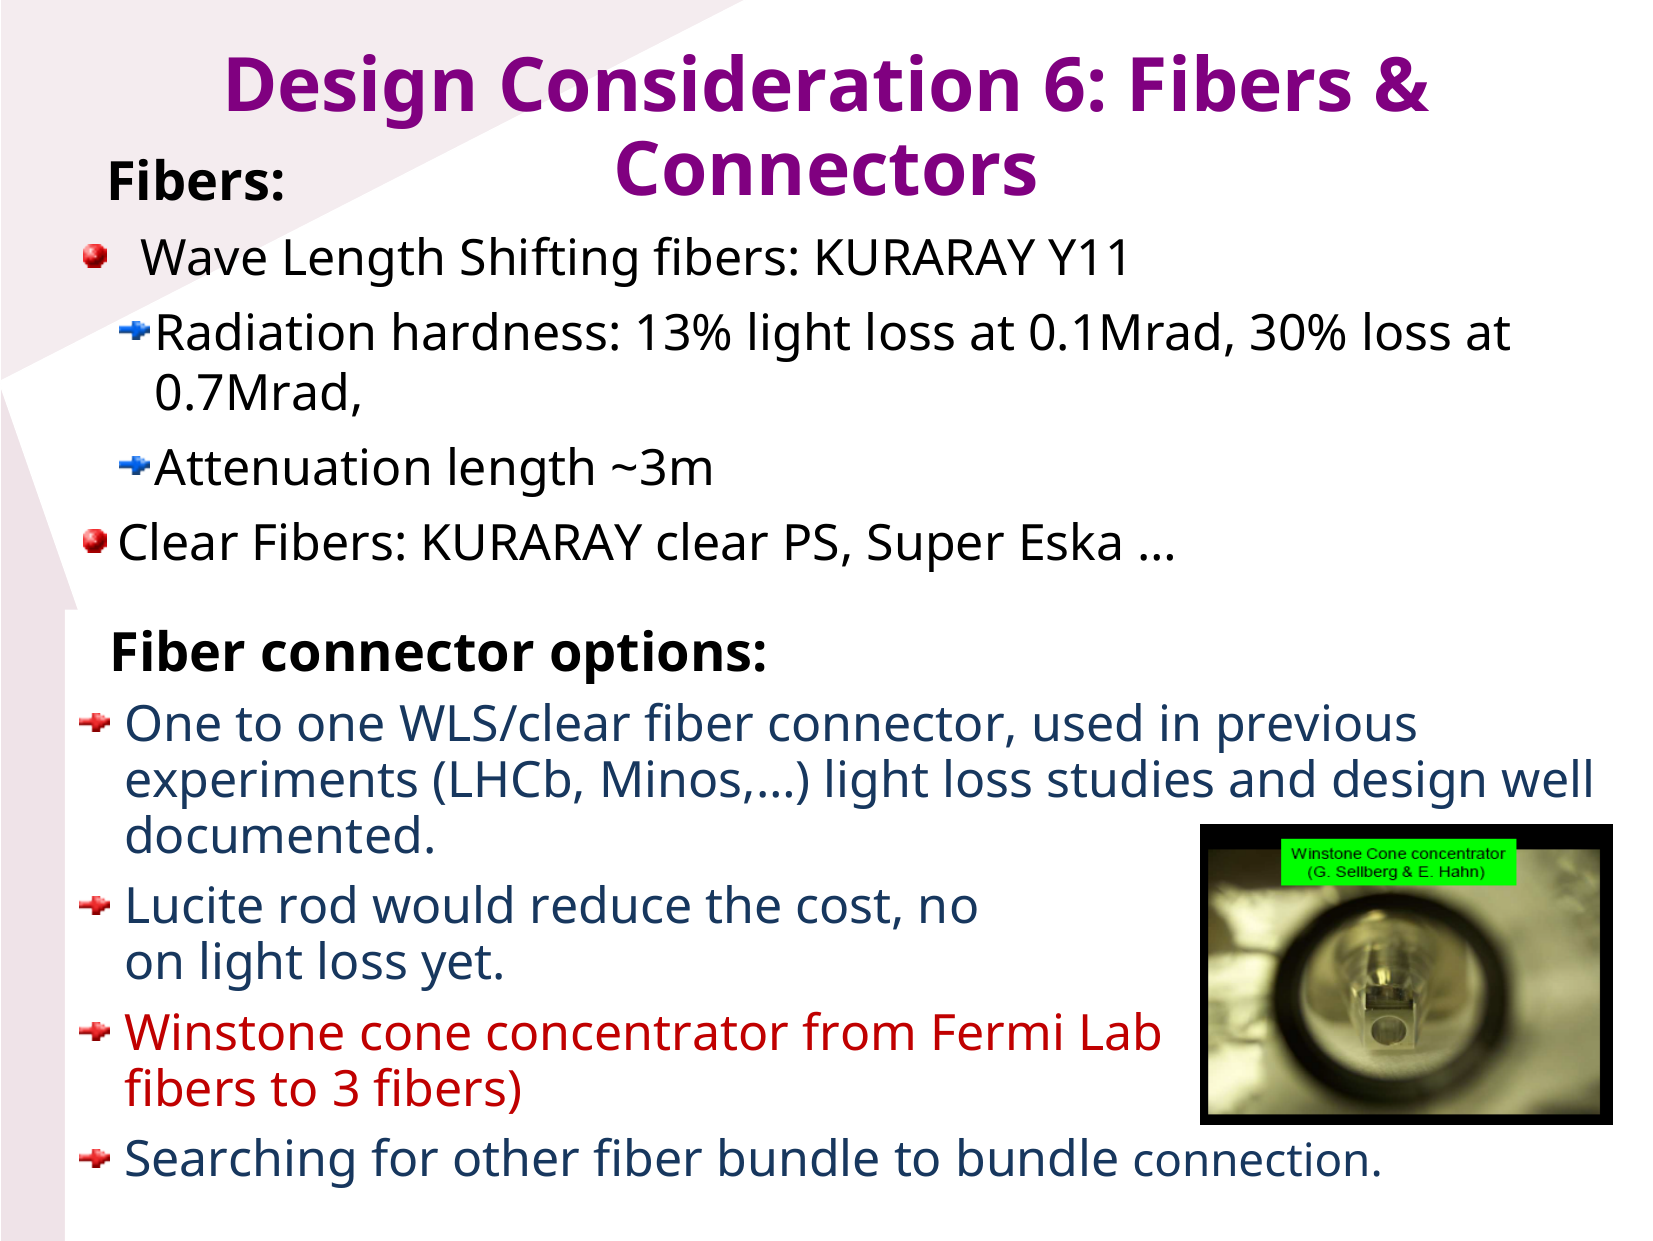

Design Consideration 6: Fibers & Connectors
Fibers:
Wave Length Shifting fibers: KURARAY Y11
Radiation hardness: 13% light loss at 0.1Mrad, 30% loss at 0.7Mrad,
Attenuation length ~3m
Clear Fibers: KURARAY clear PS, Super Eska …
Fiber connector options:
One to one WLS/clear fiber connector, used in previous experiments (LHCb, Minos,…) light loss studies and design well documented.
Lucite rod would reduce the cost, no information on light loss yet.
Winstone cone concentrator from Fermi Lab (~20 fibers to 3 fibers)
Searching for other fiber bundle to bundle connection.
15